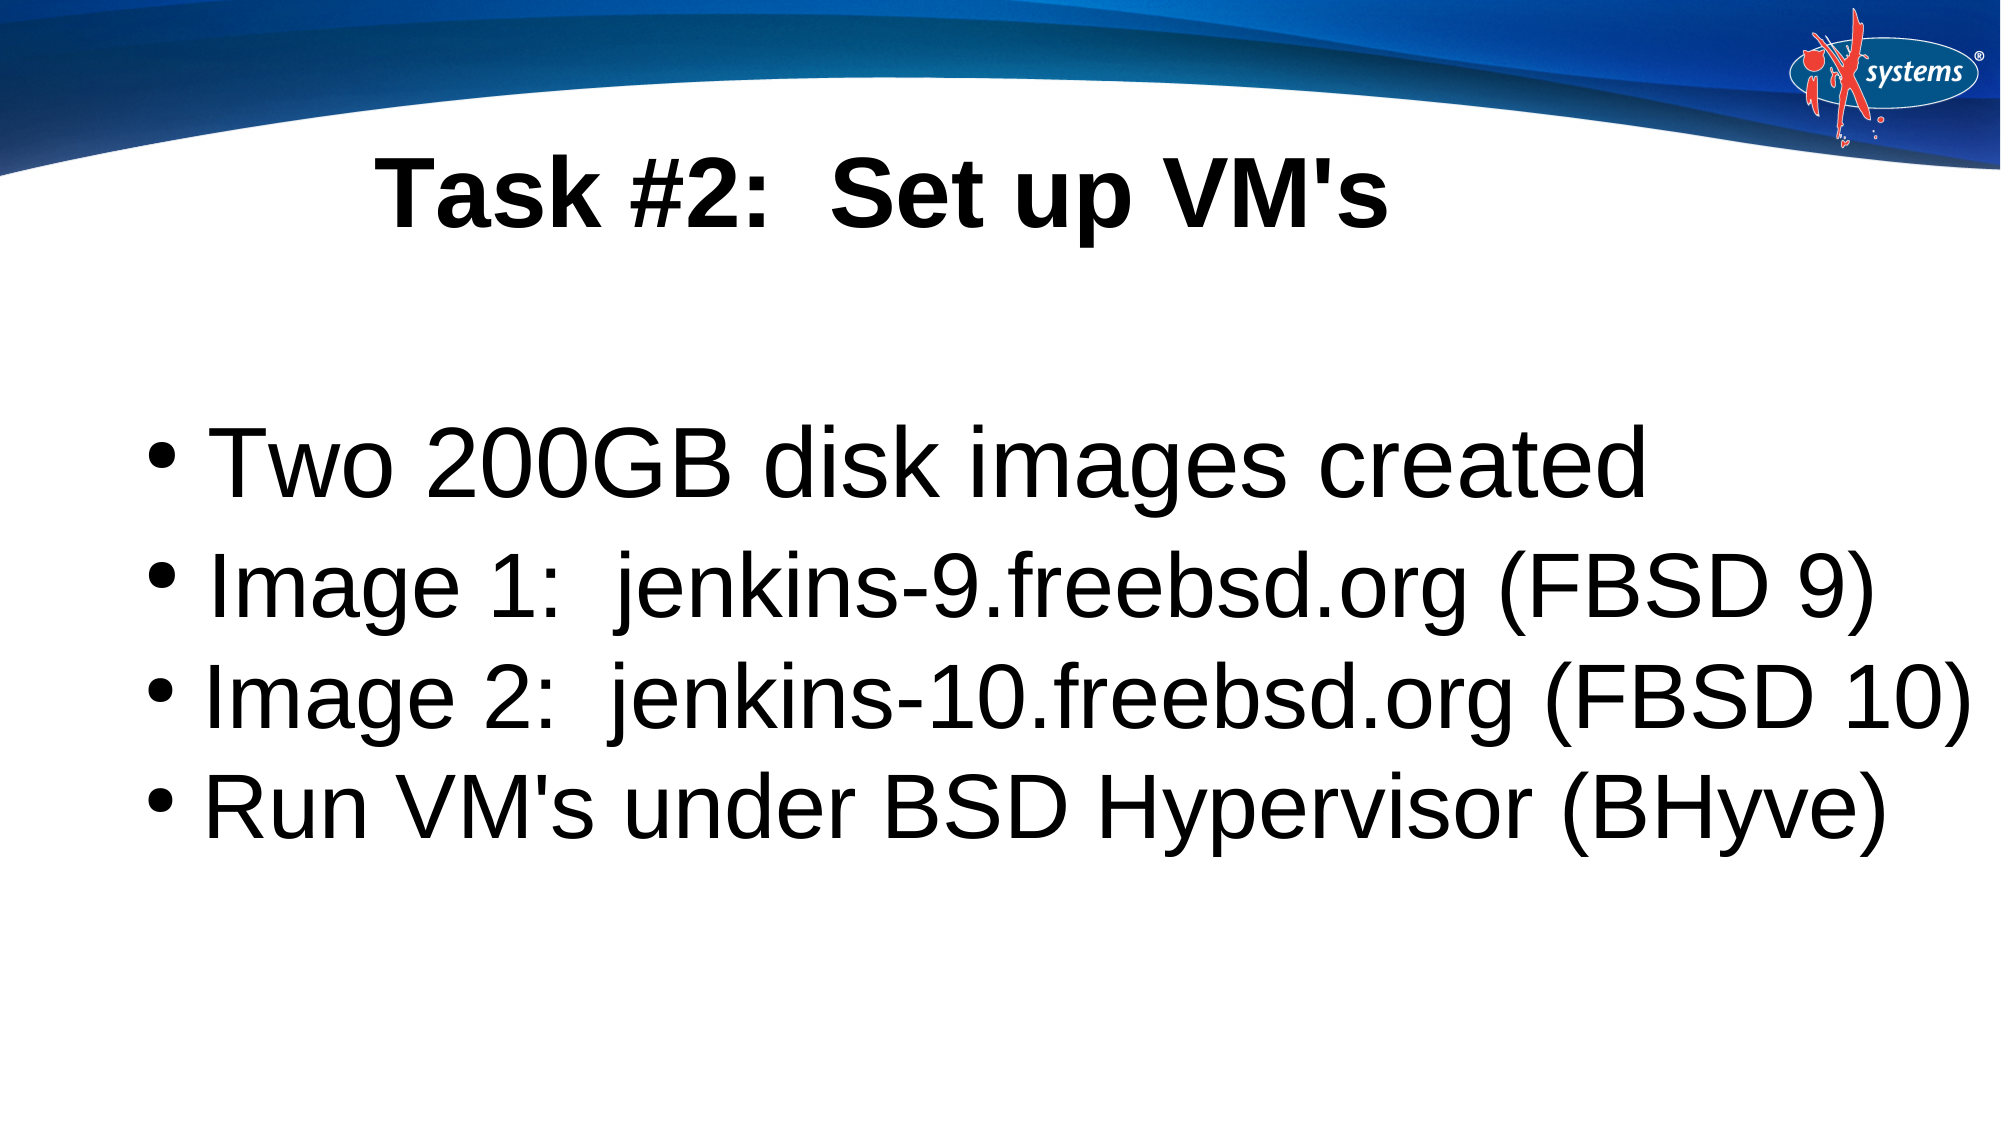

Task #2: Set up VM's
 Two 200GB disk images created
 Image 1: jenkins-9.freebsd.org (FBSD 9)
 Image 2: jenkins-10.freebsd.org (FBSD 10)
 Run VM's under BSD Hypervisor (BHyve)